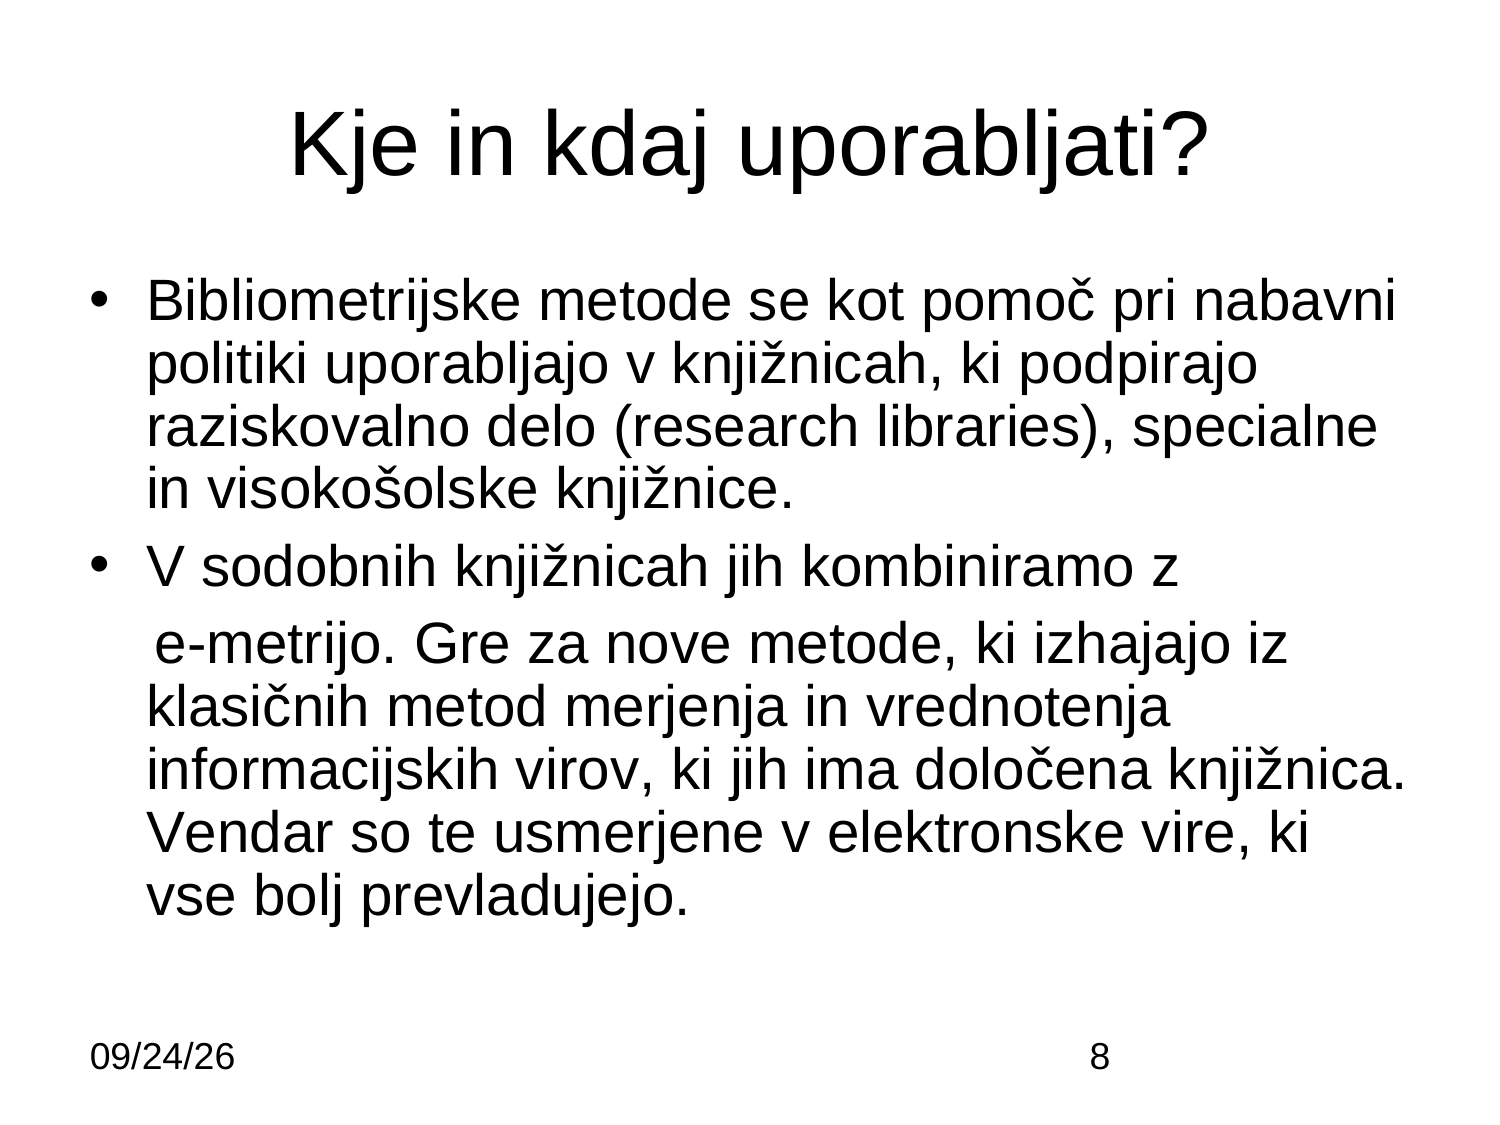

# Kje in kdaj uporabljati?
Bibliometrijske metode se kot pomoč pri nabavni politiki uporabljajo v knjižnicah, ki podpirajo raziskovalno delo (research libraries), specialne in visokošolske knjižnice.
V sodobnih knjižnicah jih kombiniramo z
 e-metrijo. Gre za nove metode, ki izhajajo iz klasičnih metod merjenja in vrednotenja informacijskih virov, ki jih ima določena knjižnica. Vendar so te usmerjene v elektronske vire, ki vse bolj prevladujejo.
8